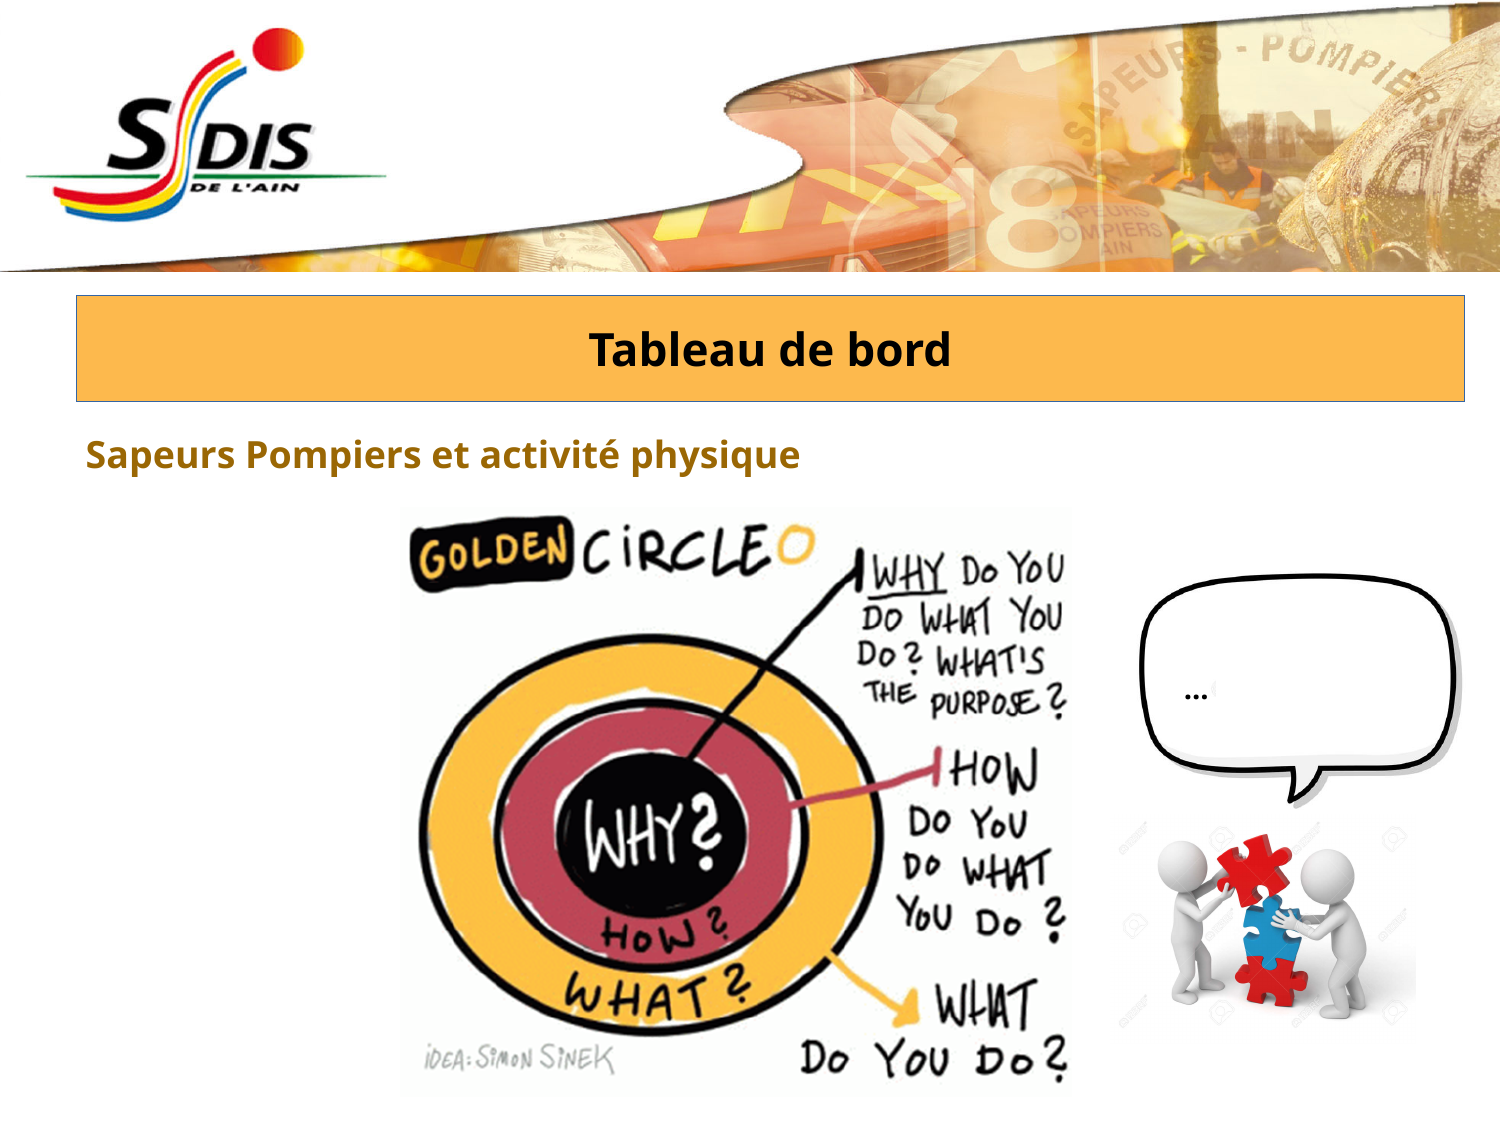

Tableau de bord
Sapeurs Pompiers et activité physique
...